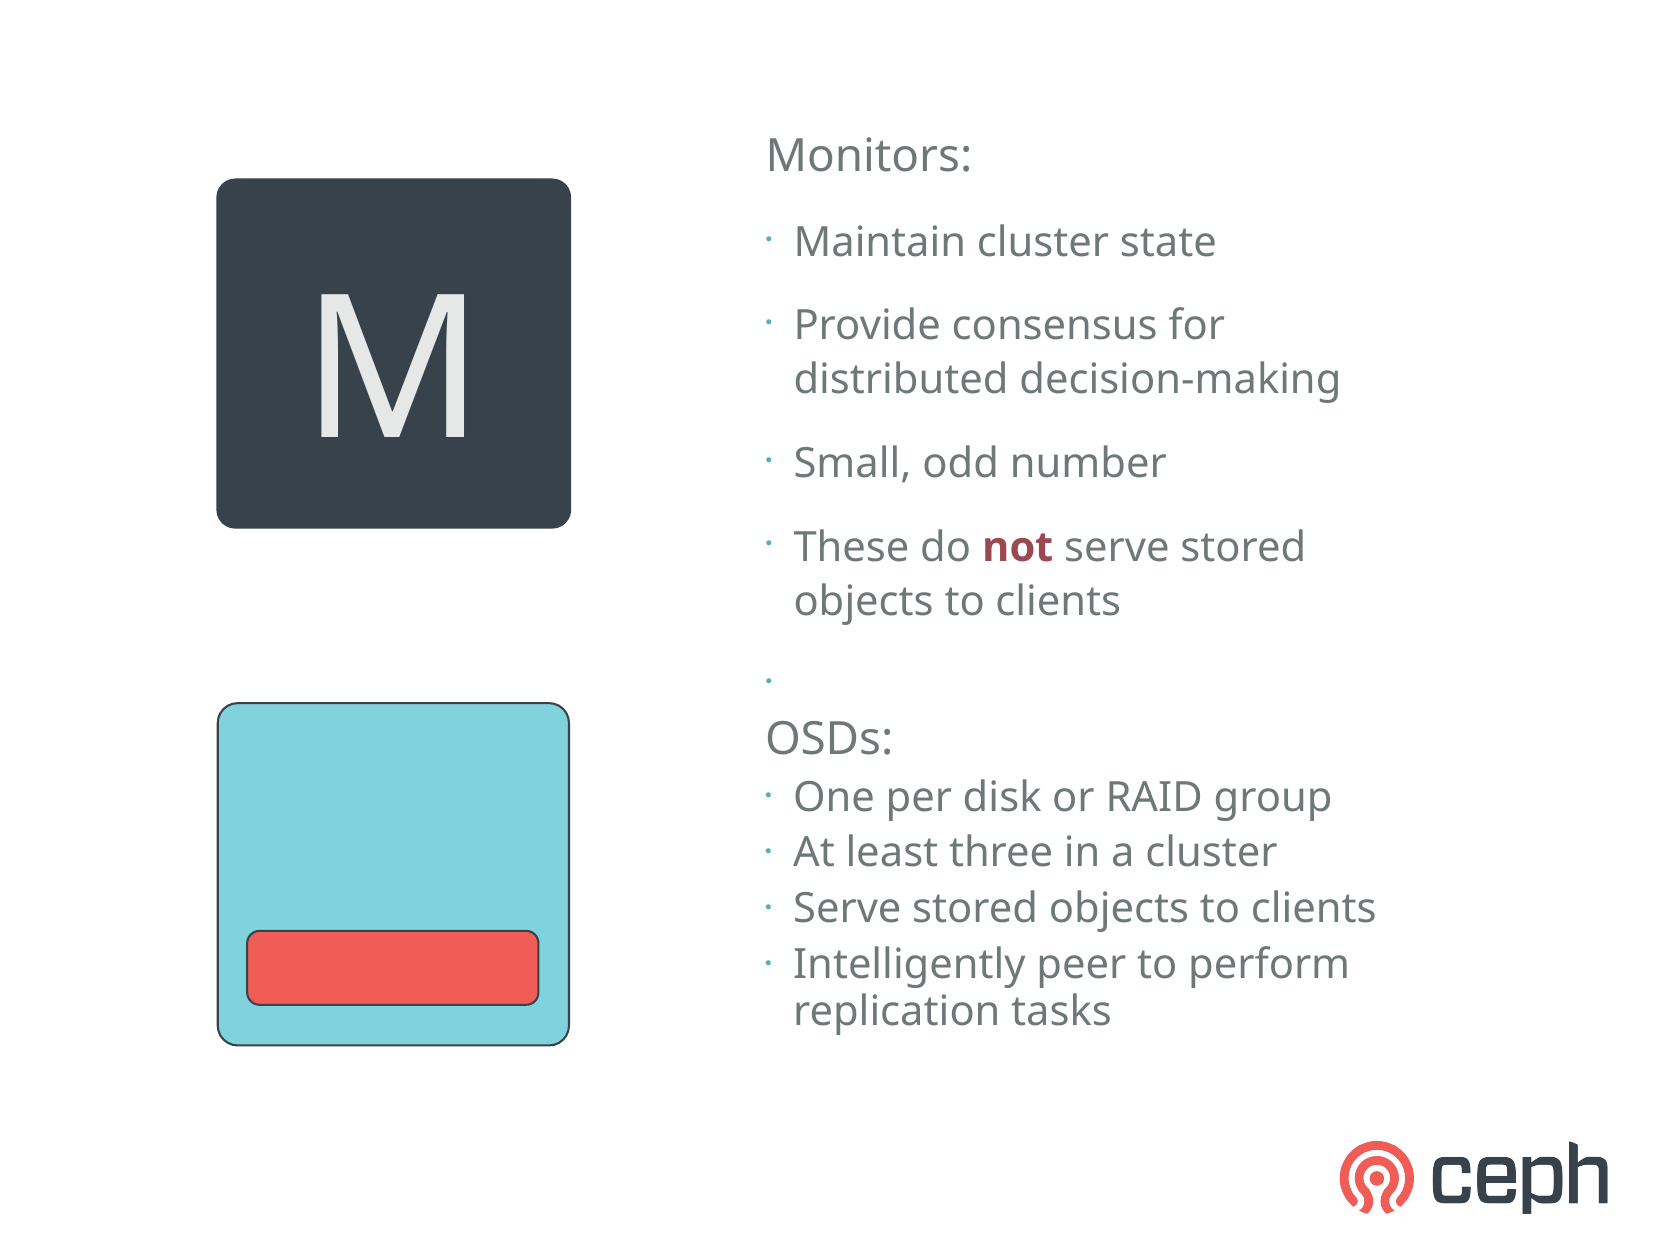

# Monitors:
Maintain cluster state
Provide consensus for distributed decision-making
Small, odd number
These do not serve stored objects to clients
M
OSDs:
One per disk or RAID group
At least three in a cluster
Serve stored objects to clients
Intelligently peer to perform replication tasks